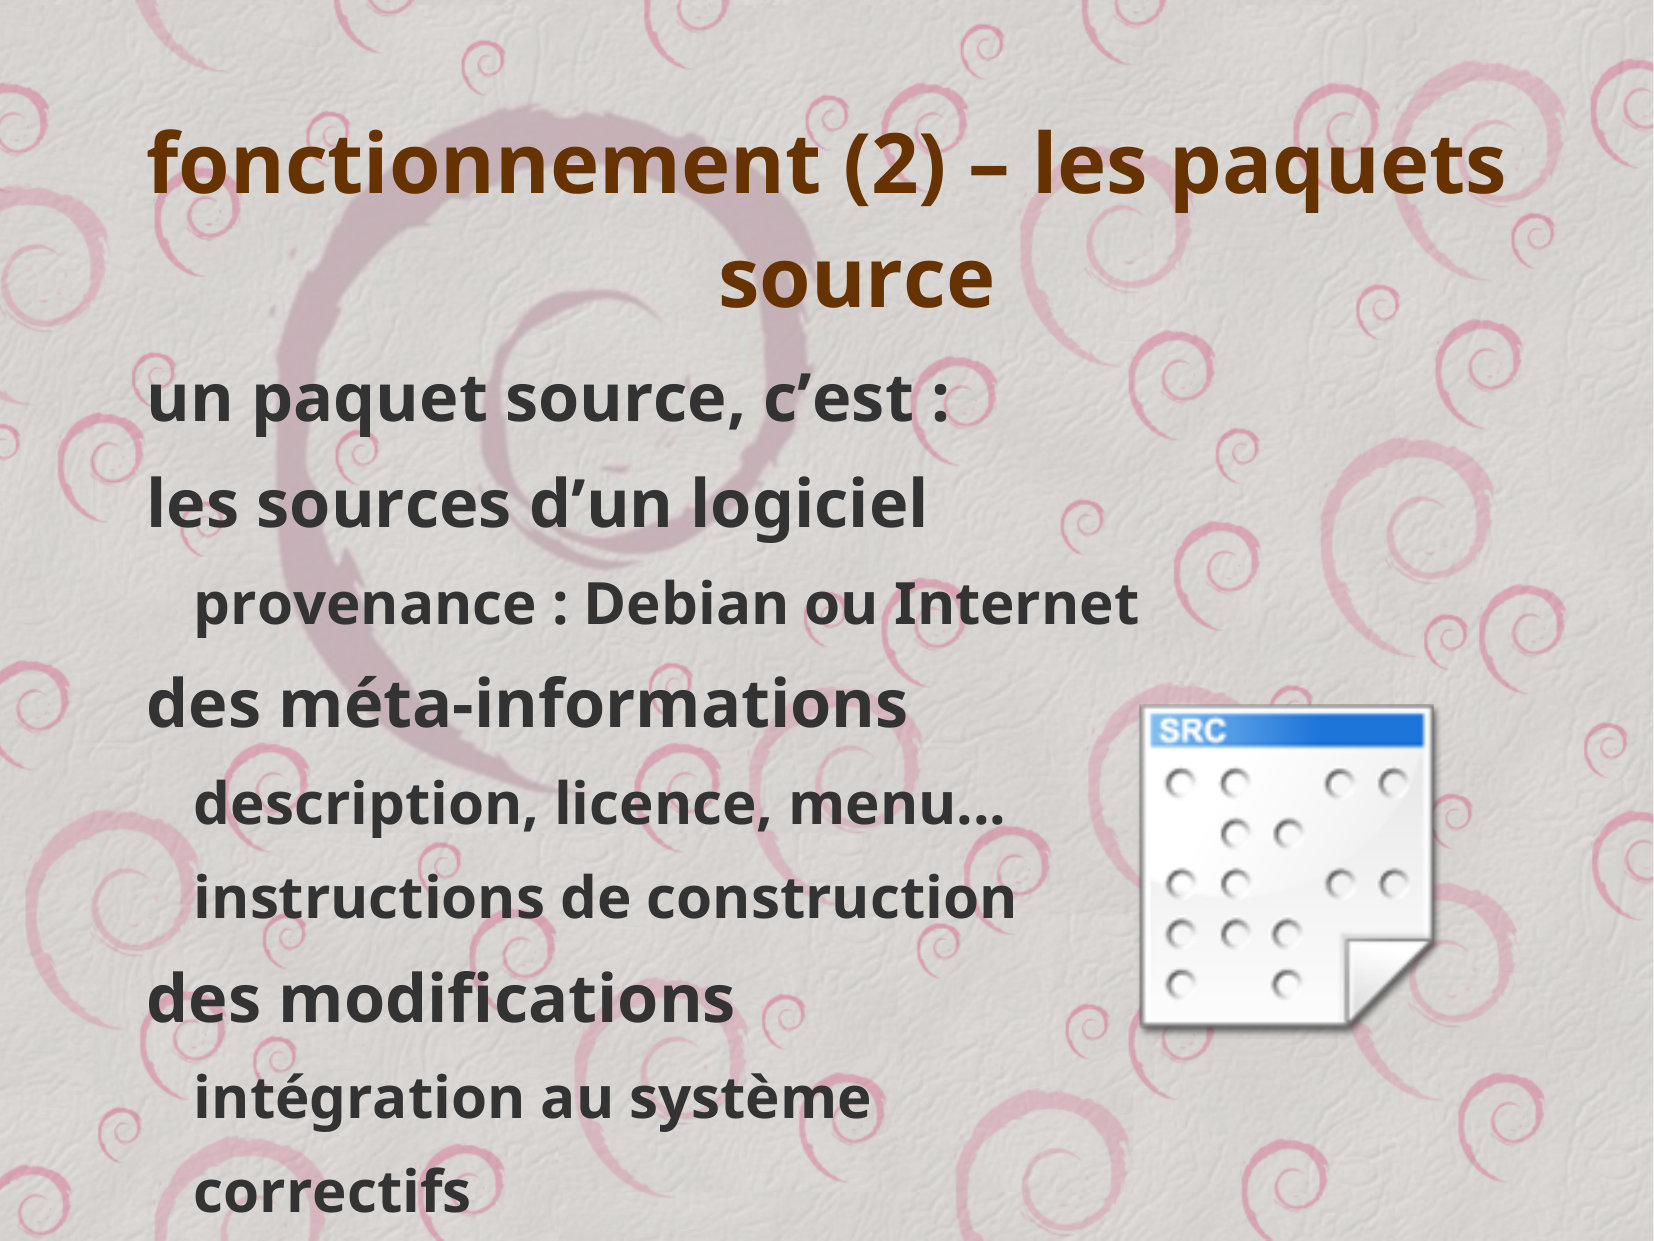

# fonctionnement (2) – les paquets source
un paquet source, c’est :
les sources d’un logiciel
provenance : Debian ou Internet
des méta-informations
description, licence, menu...
instructions de construction
des modifications
intégration au système
correctifs